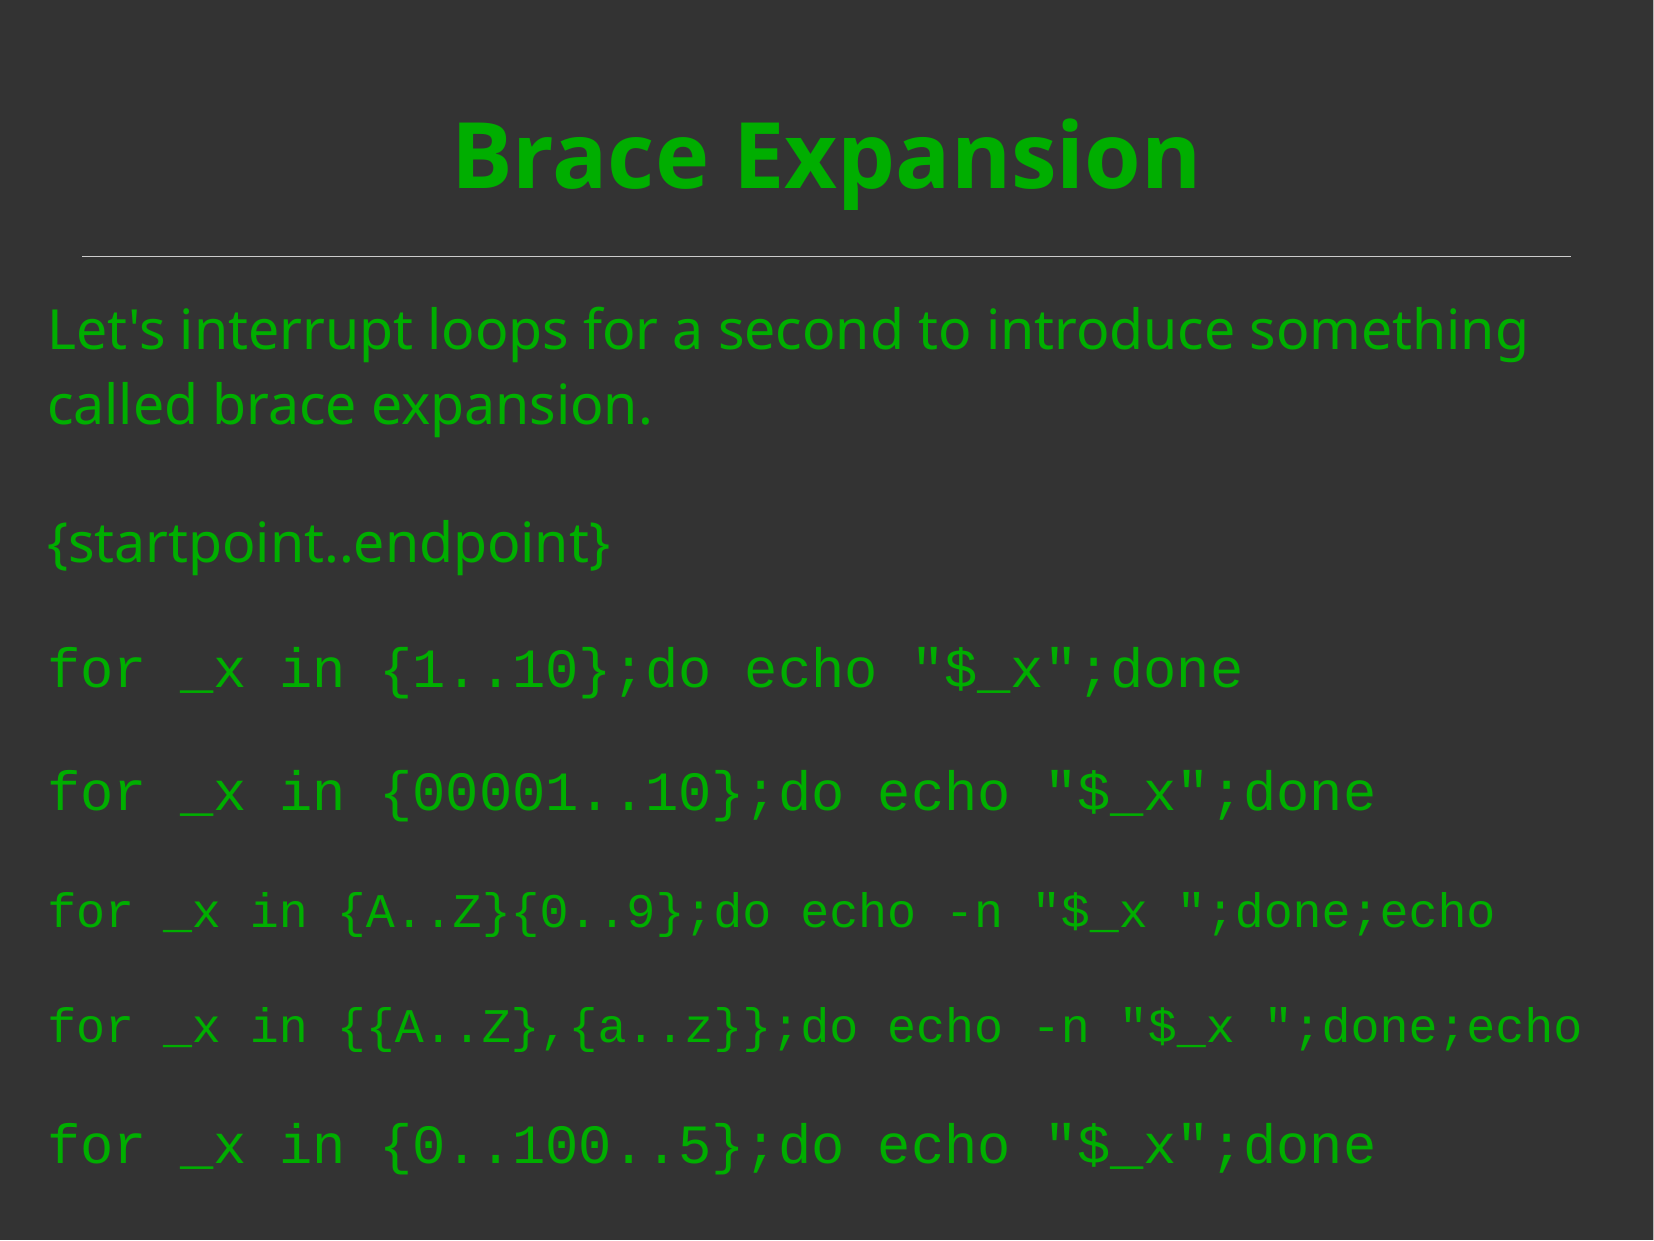

# Brace Expansion
Let's interrupt loops for a second to introduce something called brace expansion.
{startpoint..endpoint}
for _x in {1..10};do echo "$_x";done
for _x in {00001..10};do echo "$_x";done
for _x in {A..Z}{0..9};do echo -n "$_x ";done;echo
for _x in {{A..Z},{a..z}};do echo -n "$_x ";done;echo
for _x in {0..100..5};do echo "$_x";done